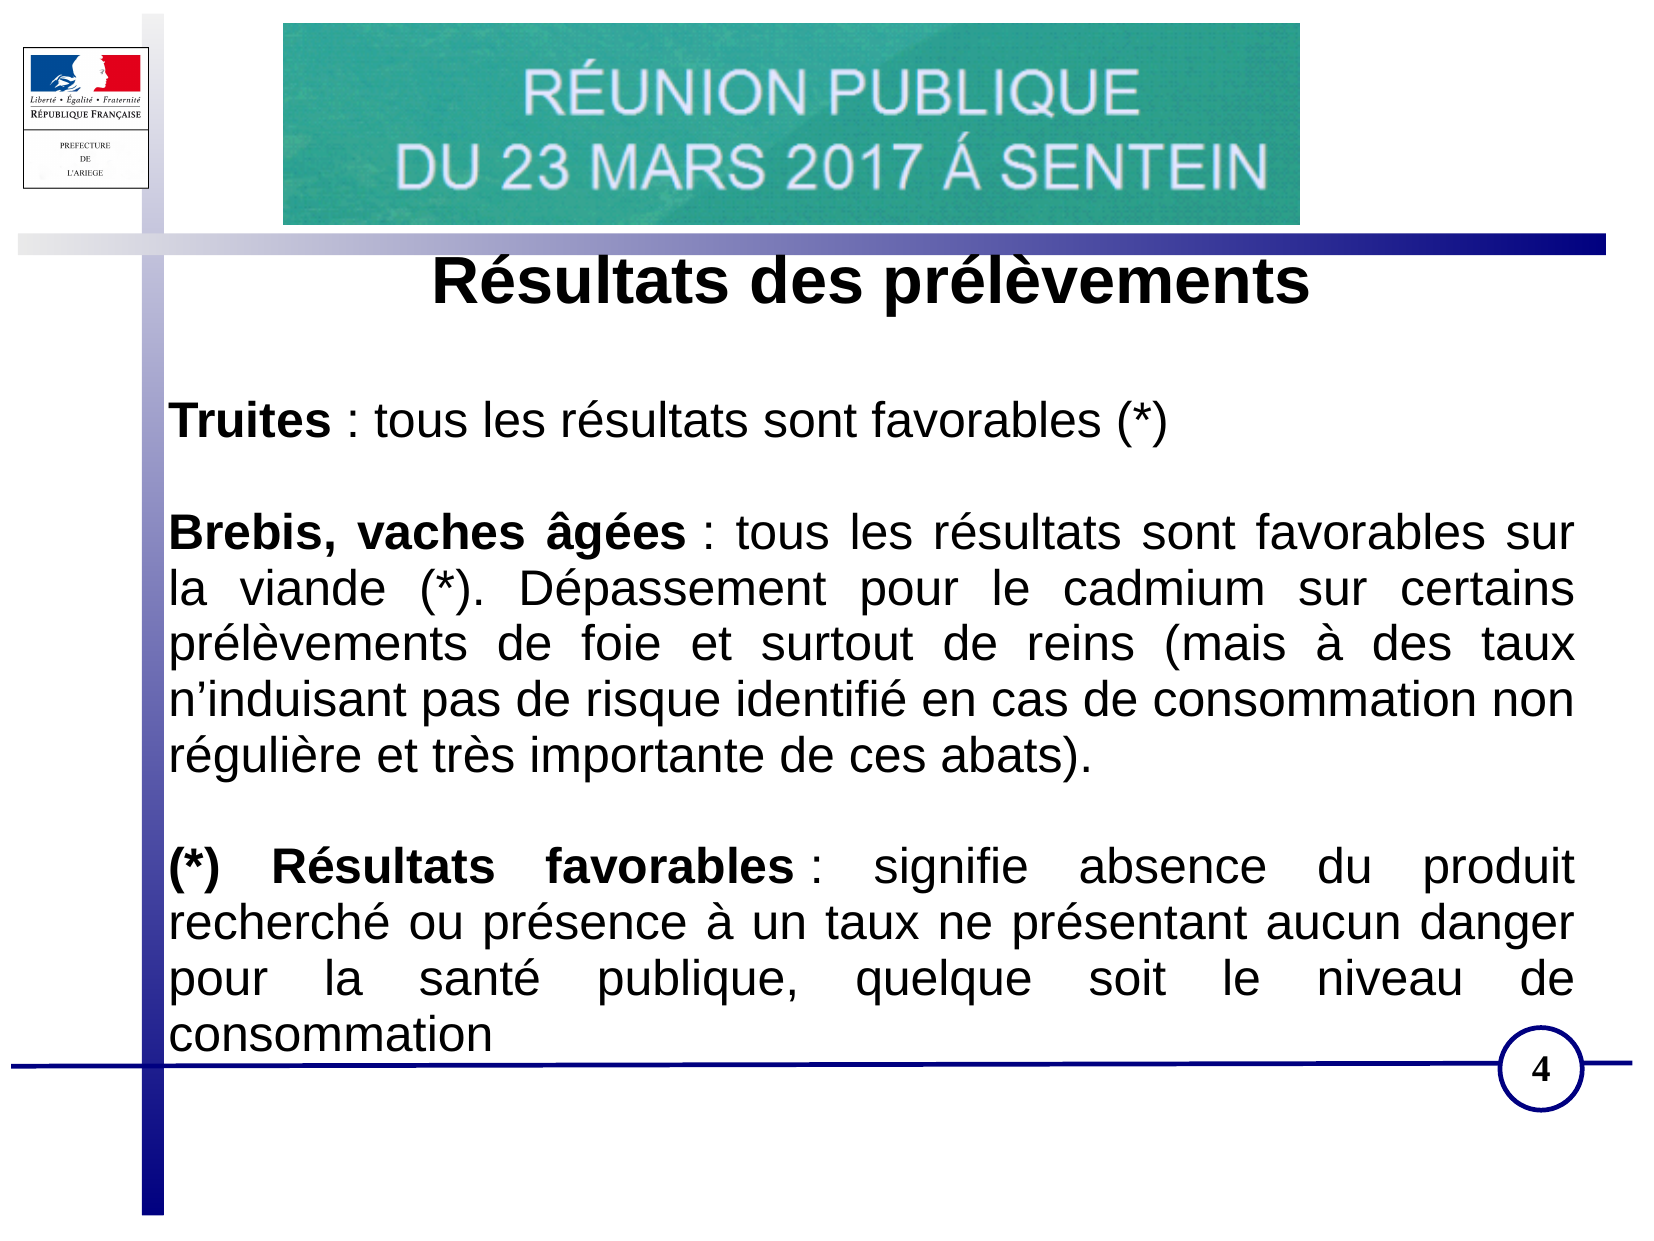

# Résultats des prélèvements
Truites : tous les résultats sont favorables (*)
Brebis, vaches âgées : tous les résultats sont favorables sur la viande (*). Dépassement pour le cadmium sur certains prélèvements de foie et surtout de reins (mais à des taux n’induisant pas de risque identifié en cas de consommation non régulière et très importante de ces abats).
(*) Résultats favorables : signifie absence du produit recherché ou présence à un taux ne présentant aucun danger pour la santé publique, quelque soit le niveau de consommation